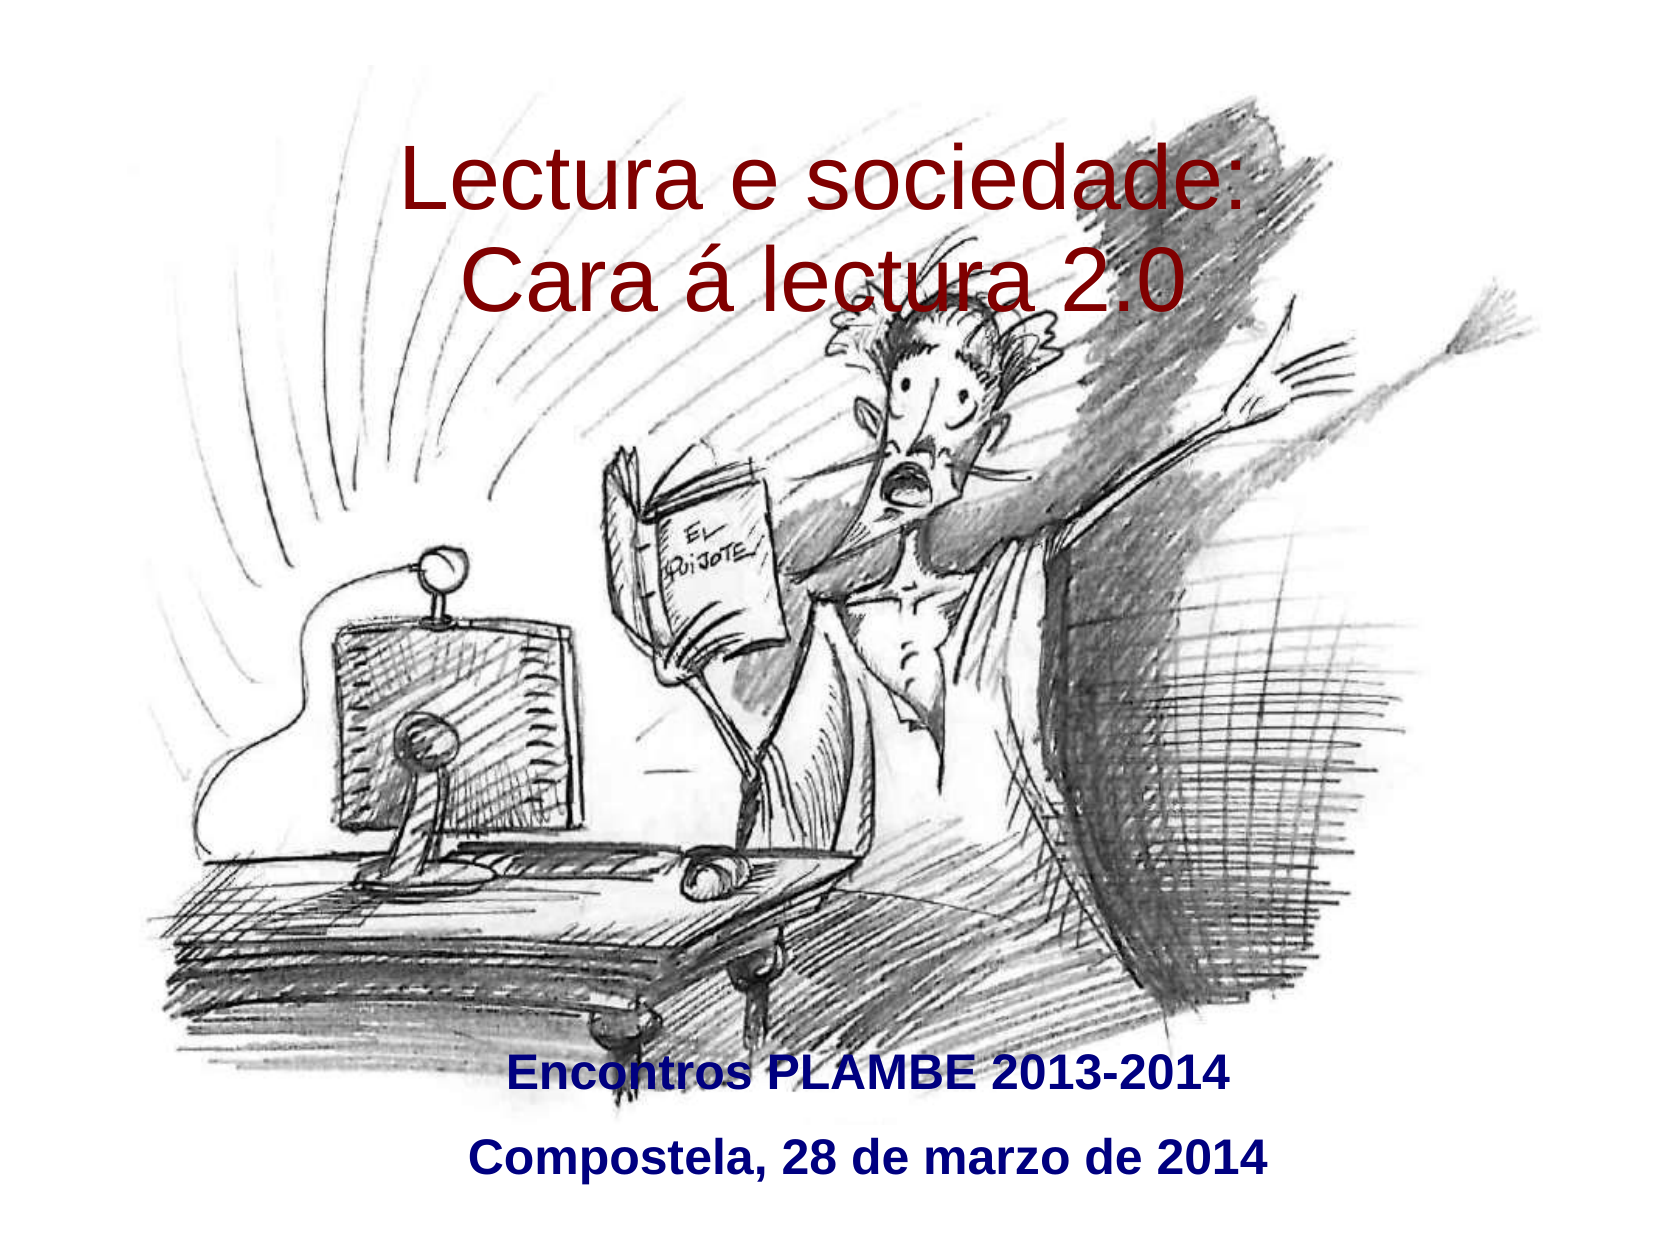

# Lectura e sociedade: Cara á lectura 2.0
Encontros PLAMBE 2013-2014
Compostela, 28 de marzo de 2014